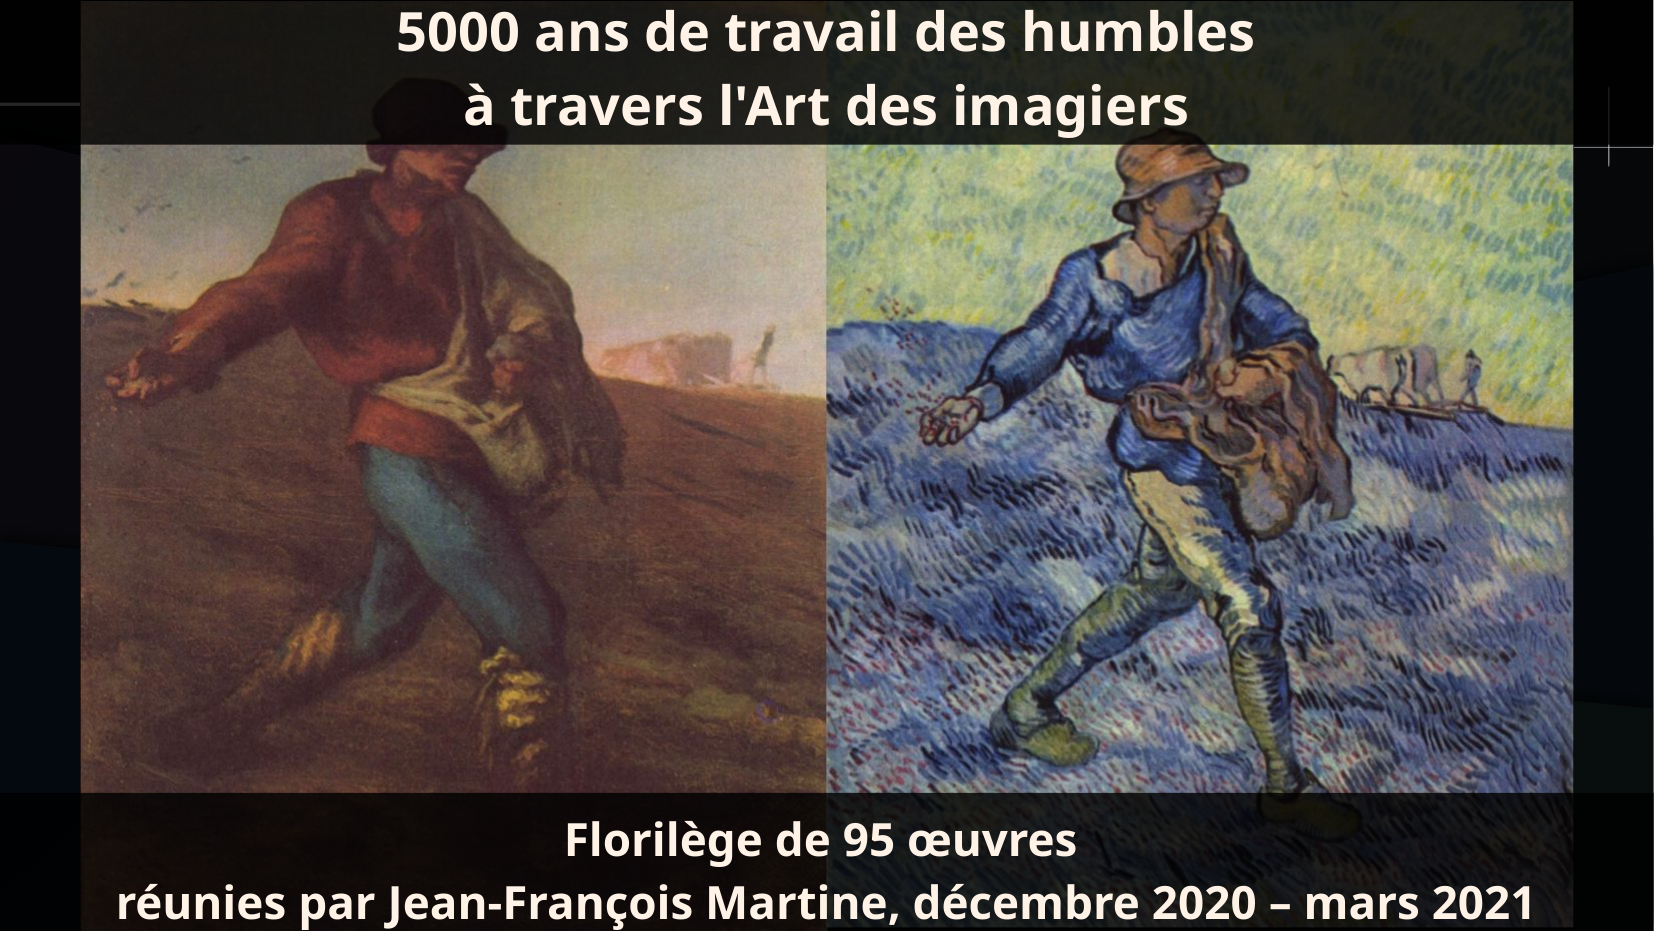

# 5000 ans de travail des humbles à travers l'Art des imagiers
Florilège de 95 œuvres
réunies par Jean-François Martine, décembre 2020 – mars 2021